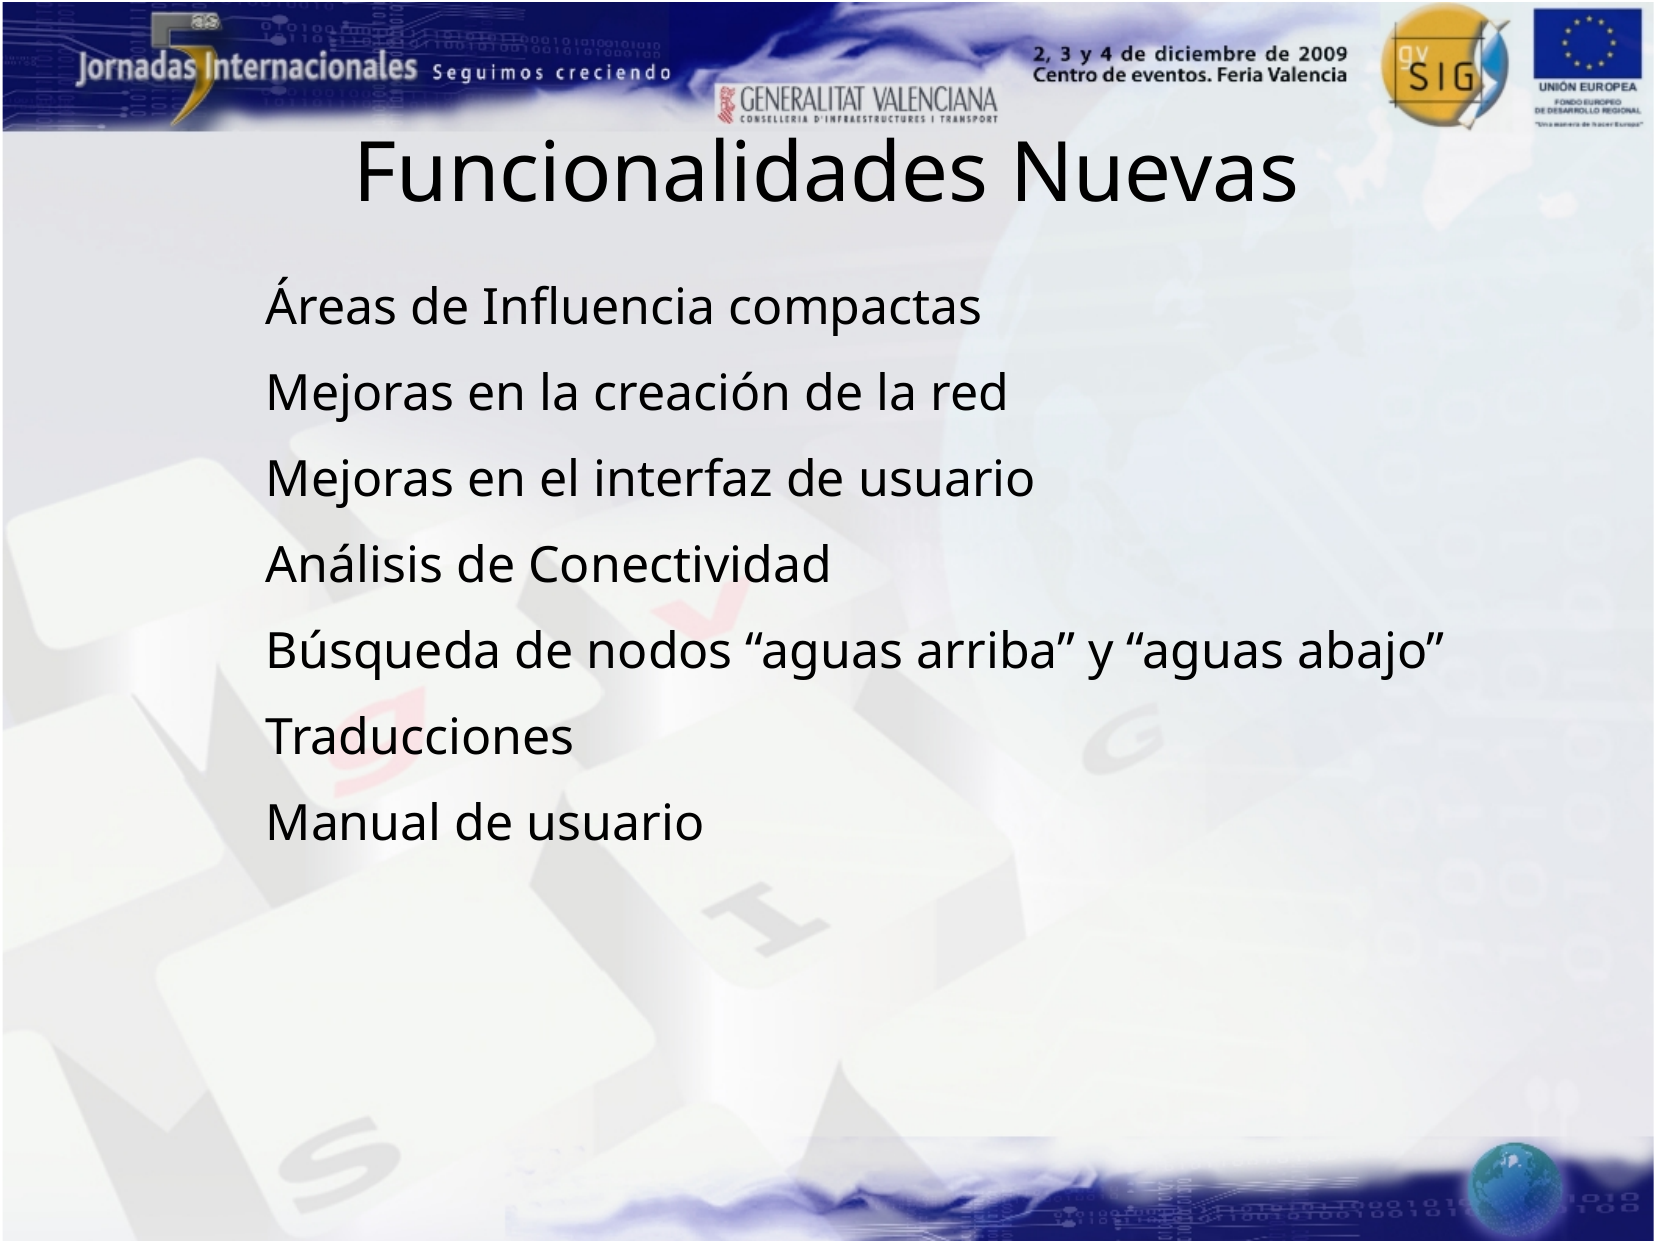

# Funcionalidades Nuevas
Áreas de Influencia compactas
Mejoras en la creación de la red
Mejoras en el interfaz de usuario
Análisis de Conectividad
Búsqueda de nodos “aguas arriba” y “aguas abajo”
Traducciones
Manual de usuario